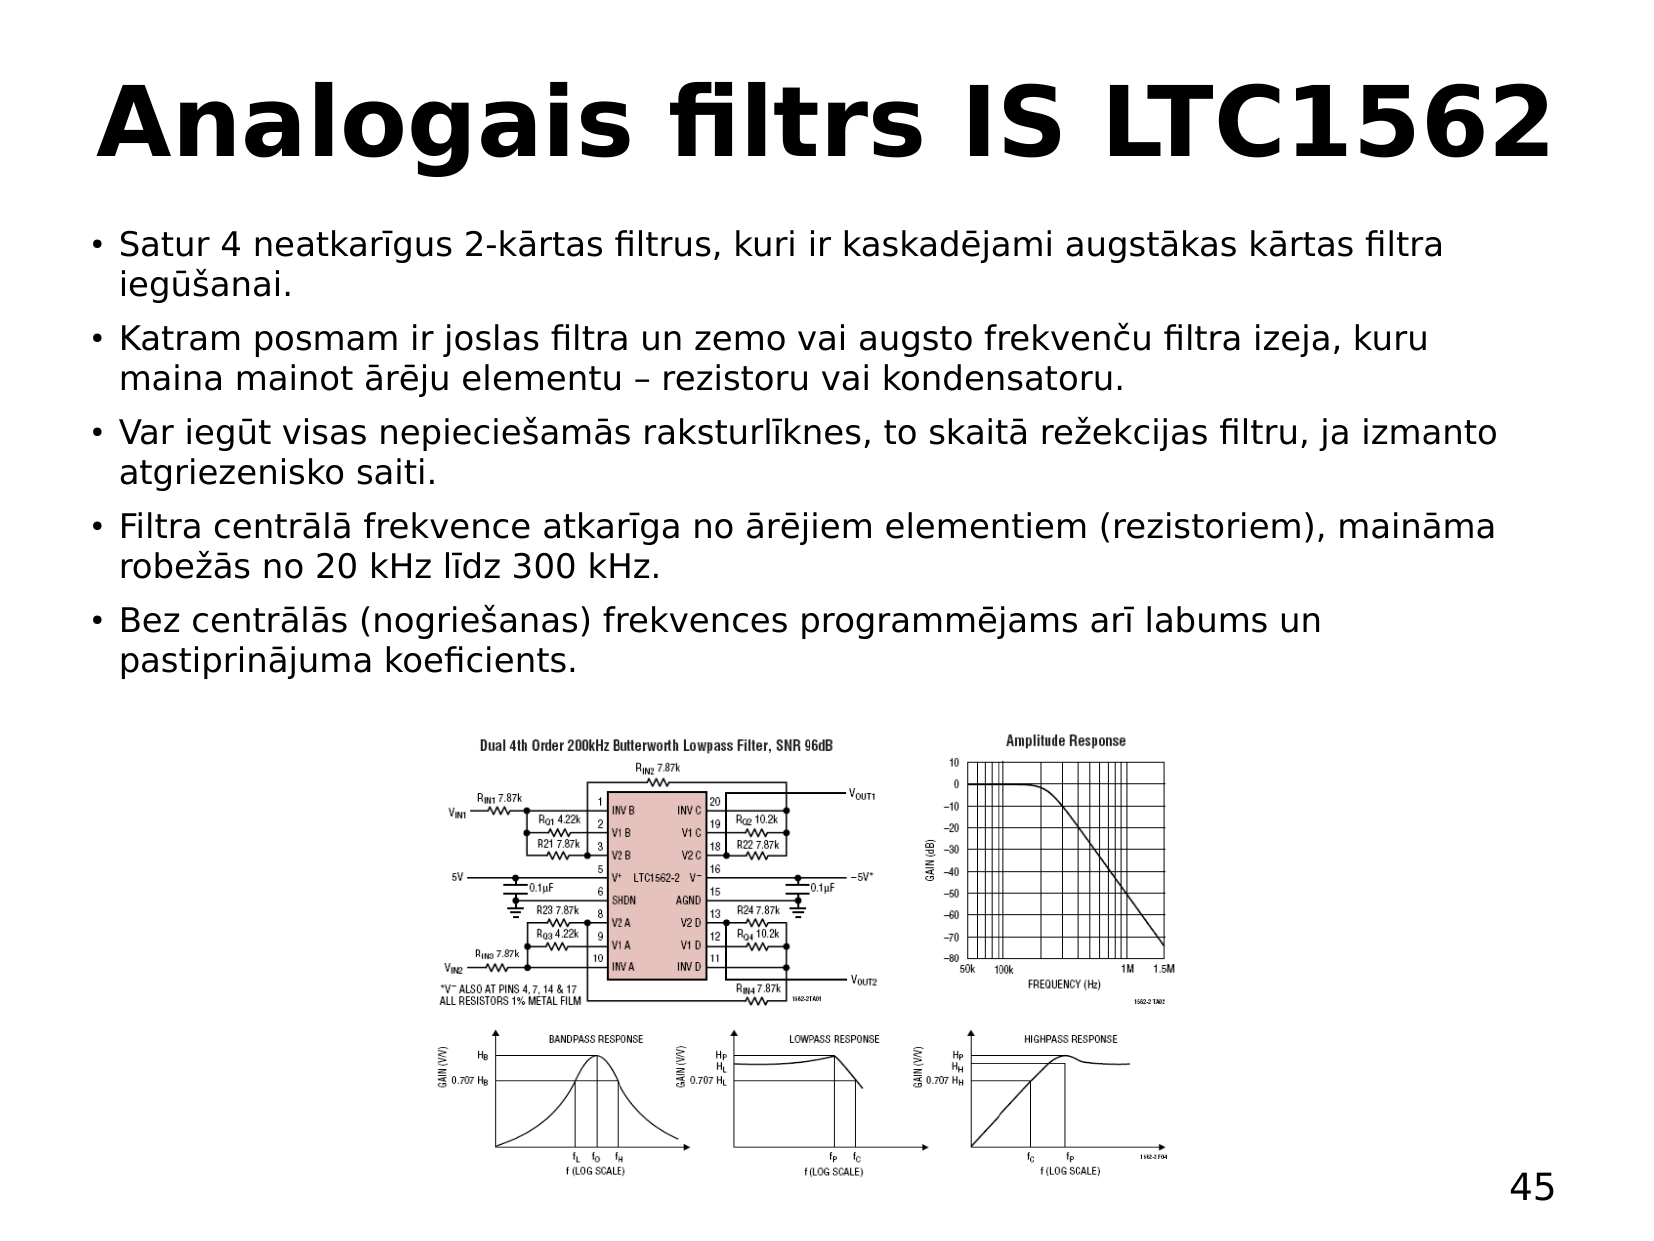

Analogais filtrs IS LTC1562
# Satur 4 neatkarīgus 2-kārtas filtrus, kuri ir kaskadējami augstākas kārtas filtra iegūšanai.
Katram posmam ir joslas filtra un zemo vai augsto frekvenču filtra izeja, kuru maina mainot ārēju elementu – rezistoru vai kondensatoru.
Var iegūt visas nepieciešamās raksturlīknes, to skaitā režekcijas filtru, ja izmanto atgriezenisko saiti.
Filtra centrālā frekvence atkarīga no ārējiem elementiem (rezistoriem), maināma robežās no 20 kHz līdz 300 kHz.
Bez centrālās (nogriešanas) frekvences programmējams arī labums un pastiprinājuma koeficients.